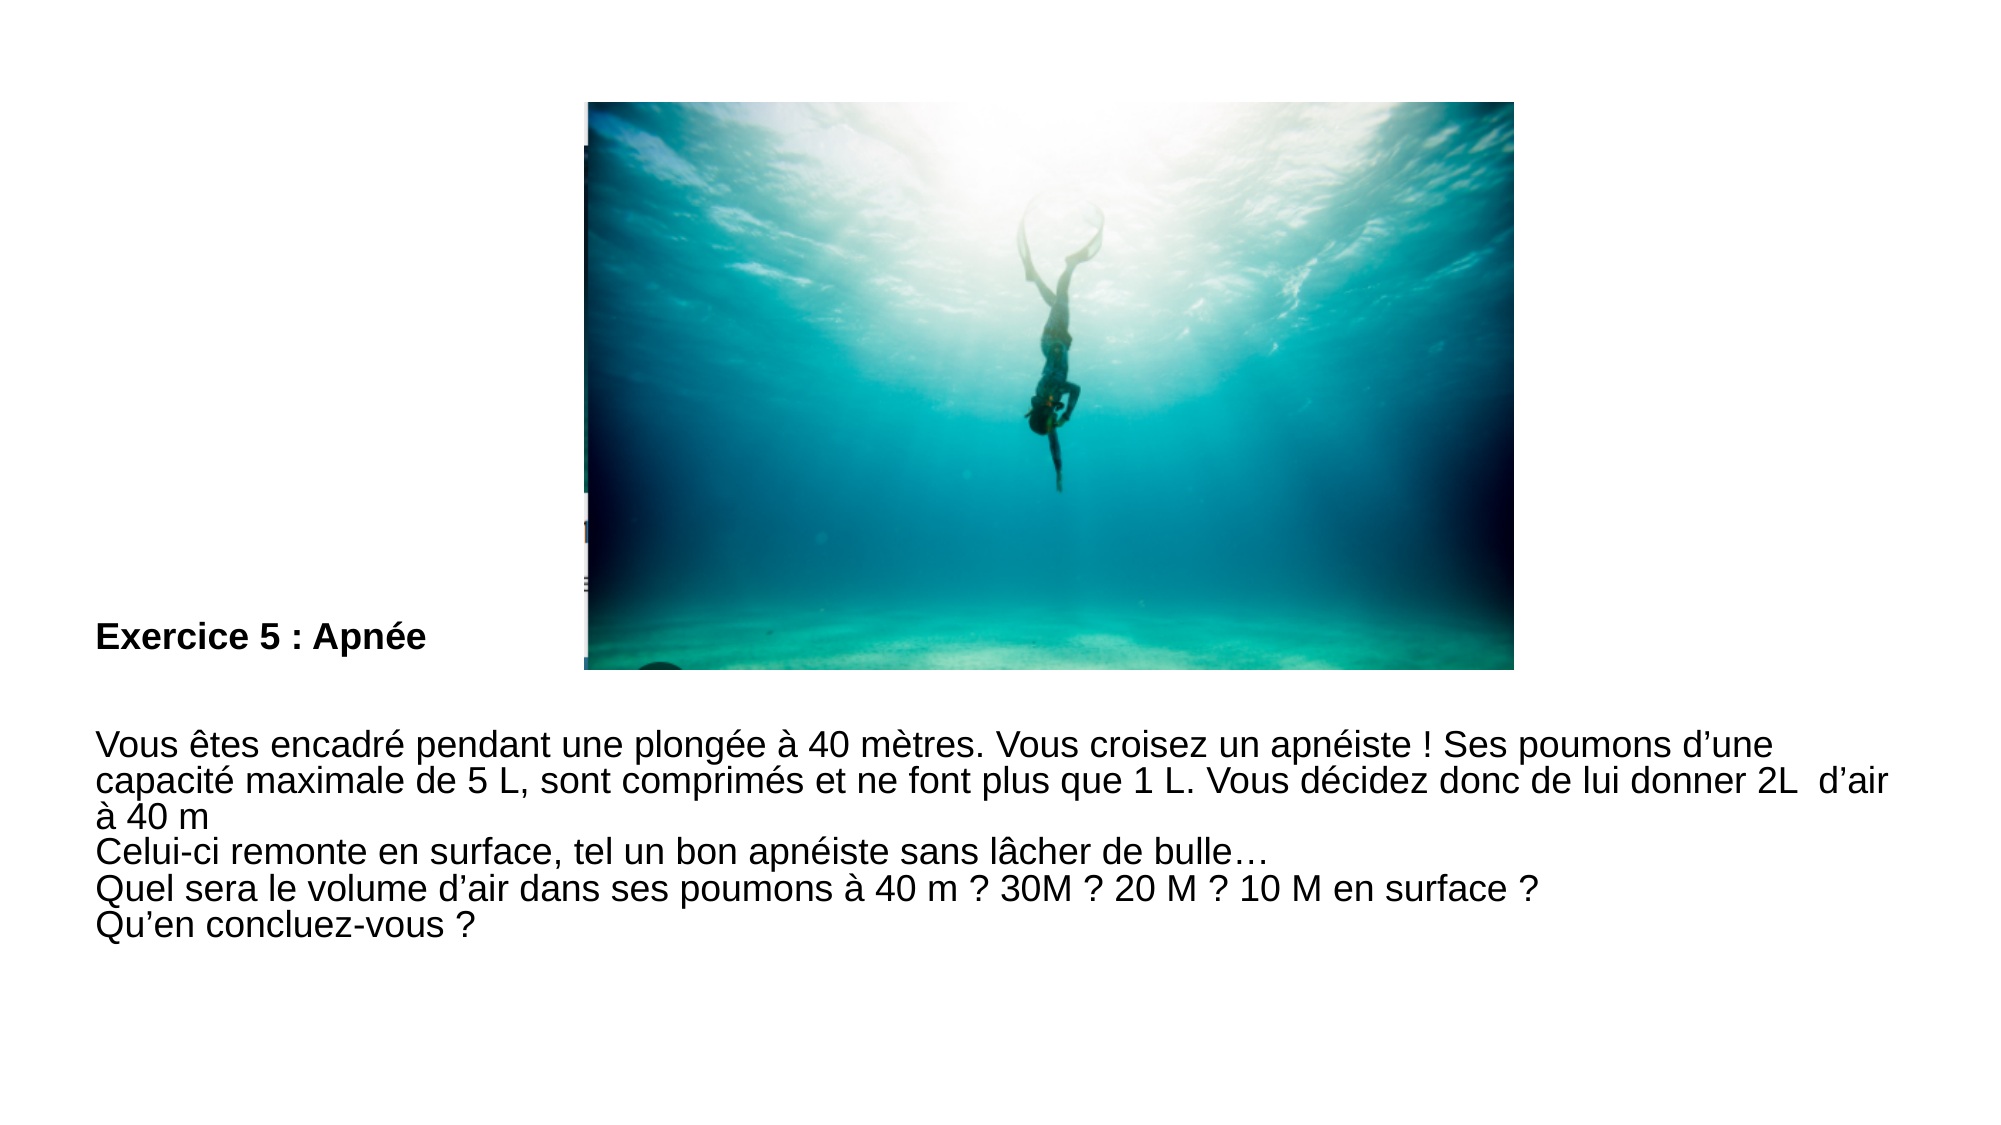

Exercice 5 : Apnée
Vous êtes encadré pendant une plongée à 40 mètres. Vous croisez un apnéiste ! Ses poumons d’une capacité maximale de 5 L, sont comprimés et ne font plus que 1 L. Vous décidez donc de lui donner 2L d’air à 40 m
Celui-ci remonte en surface, tel un bon apnéiste sans lâcher de bulle…
Quel sera le volume d’air dans ses poumons à 40 m ? 30M ? 20 M ? 10 M en surface ?
Qu’en concluez-vous ?